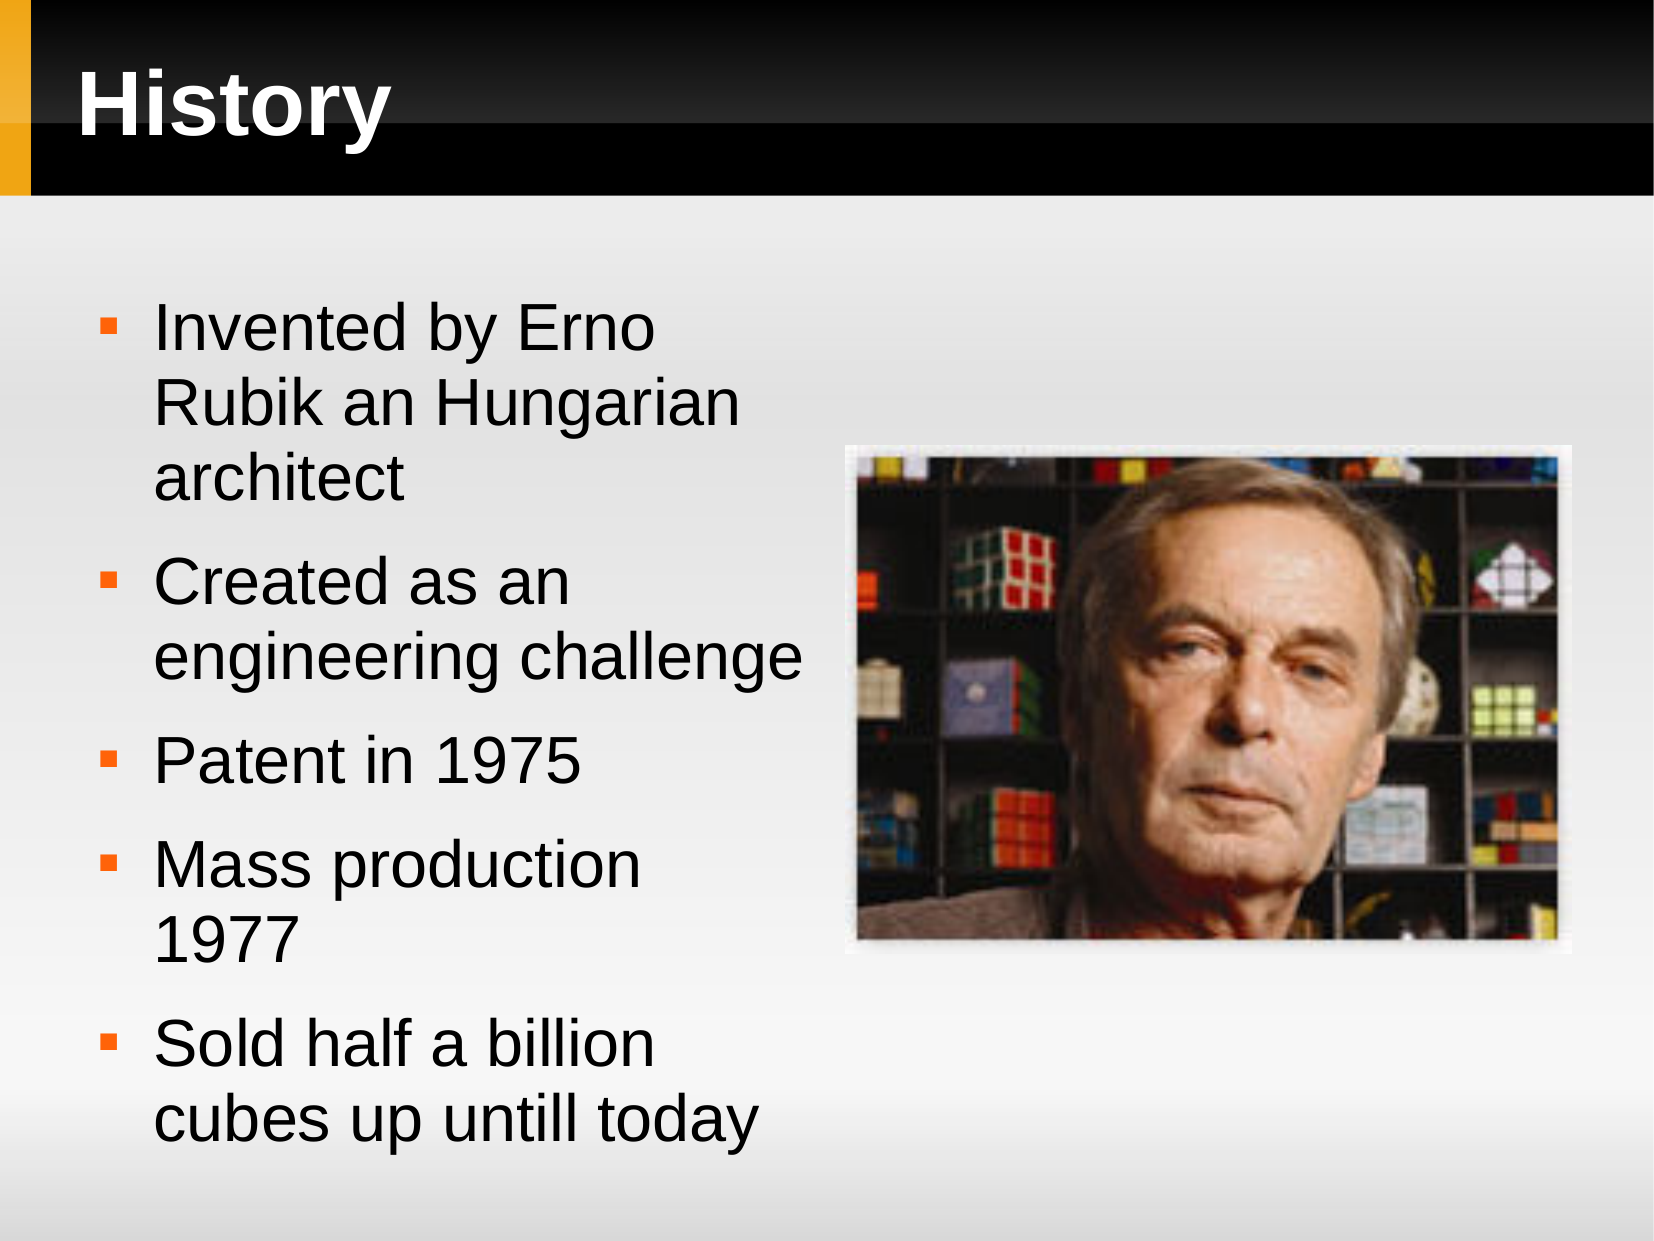

# History
Invented by Erno Rubik an Hungarian architect
Created as an engineering challenge
Patent in 1975
Mass production 1977
Sold half a billion cubes up untill today